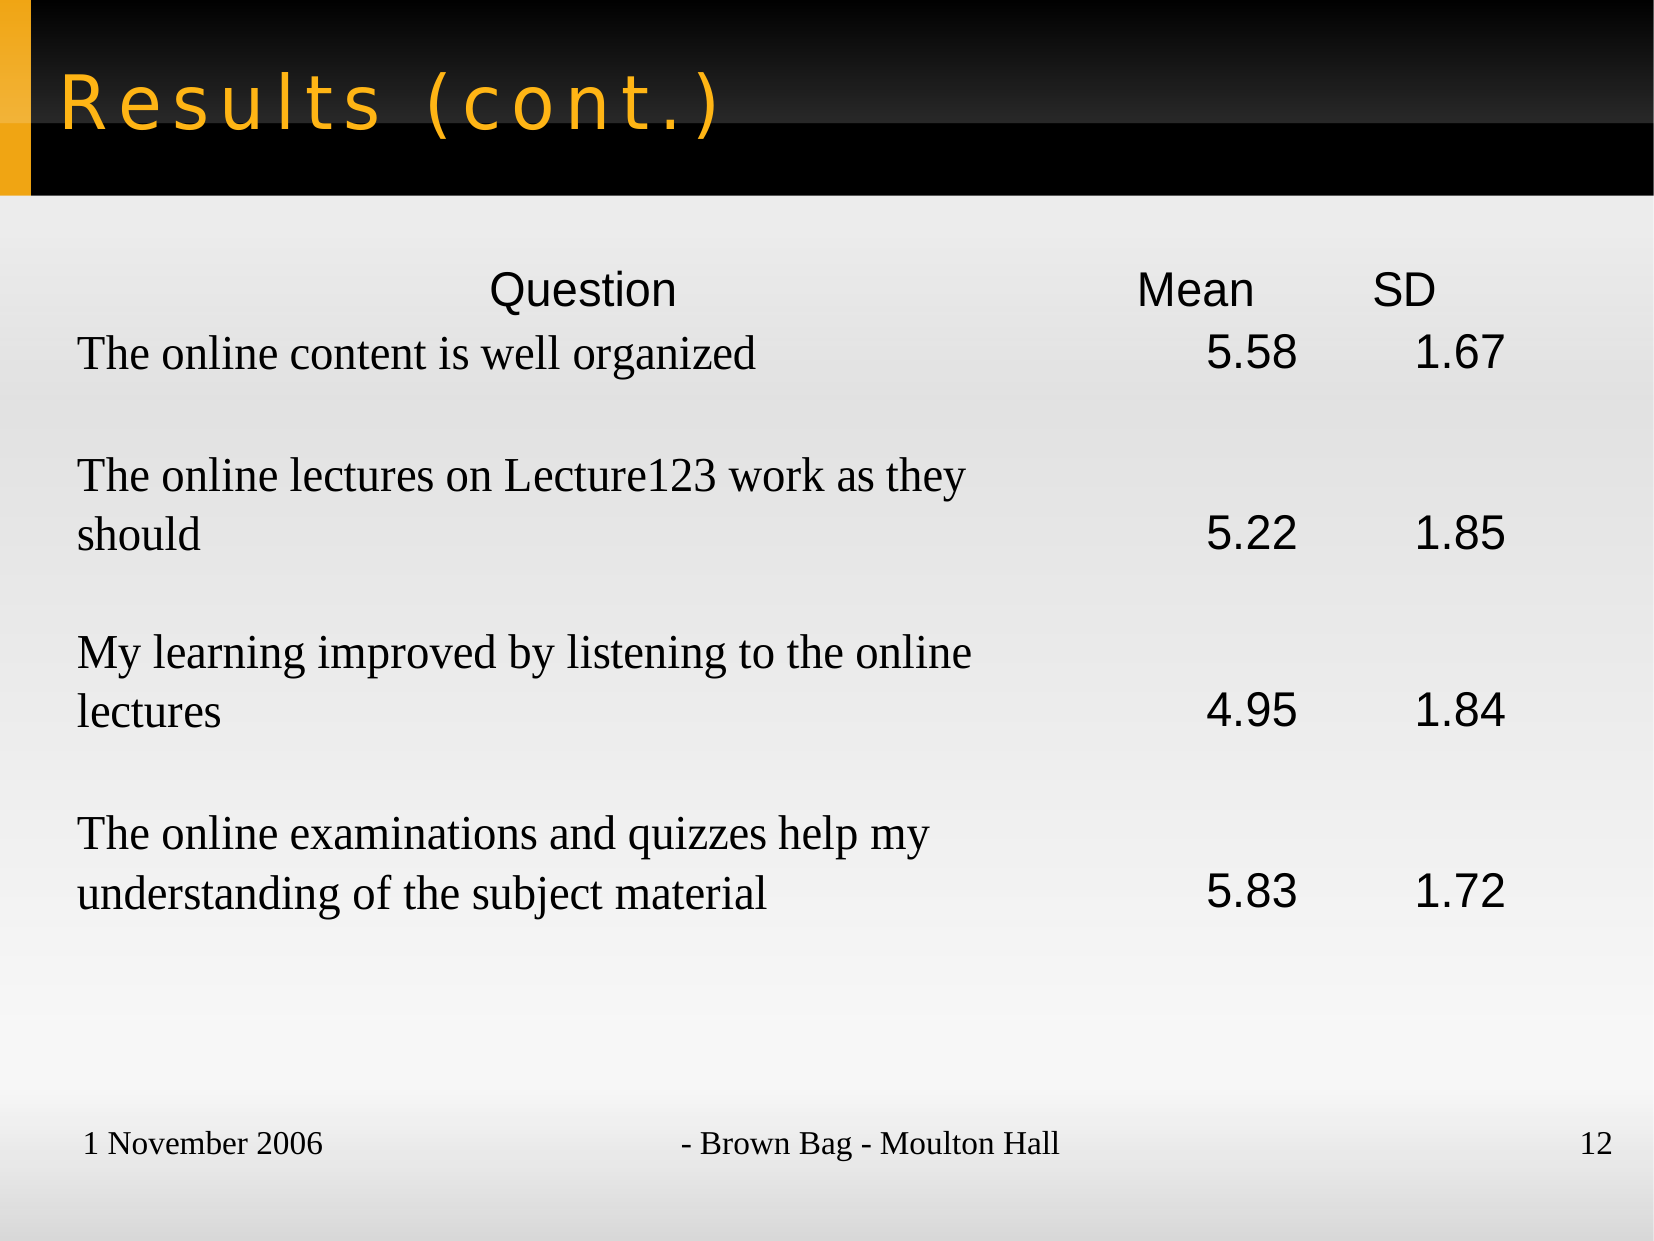

# Results (cont.)
1 November 2006
Brown Bag - Moulton Hall
12